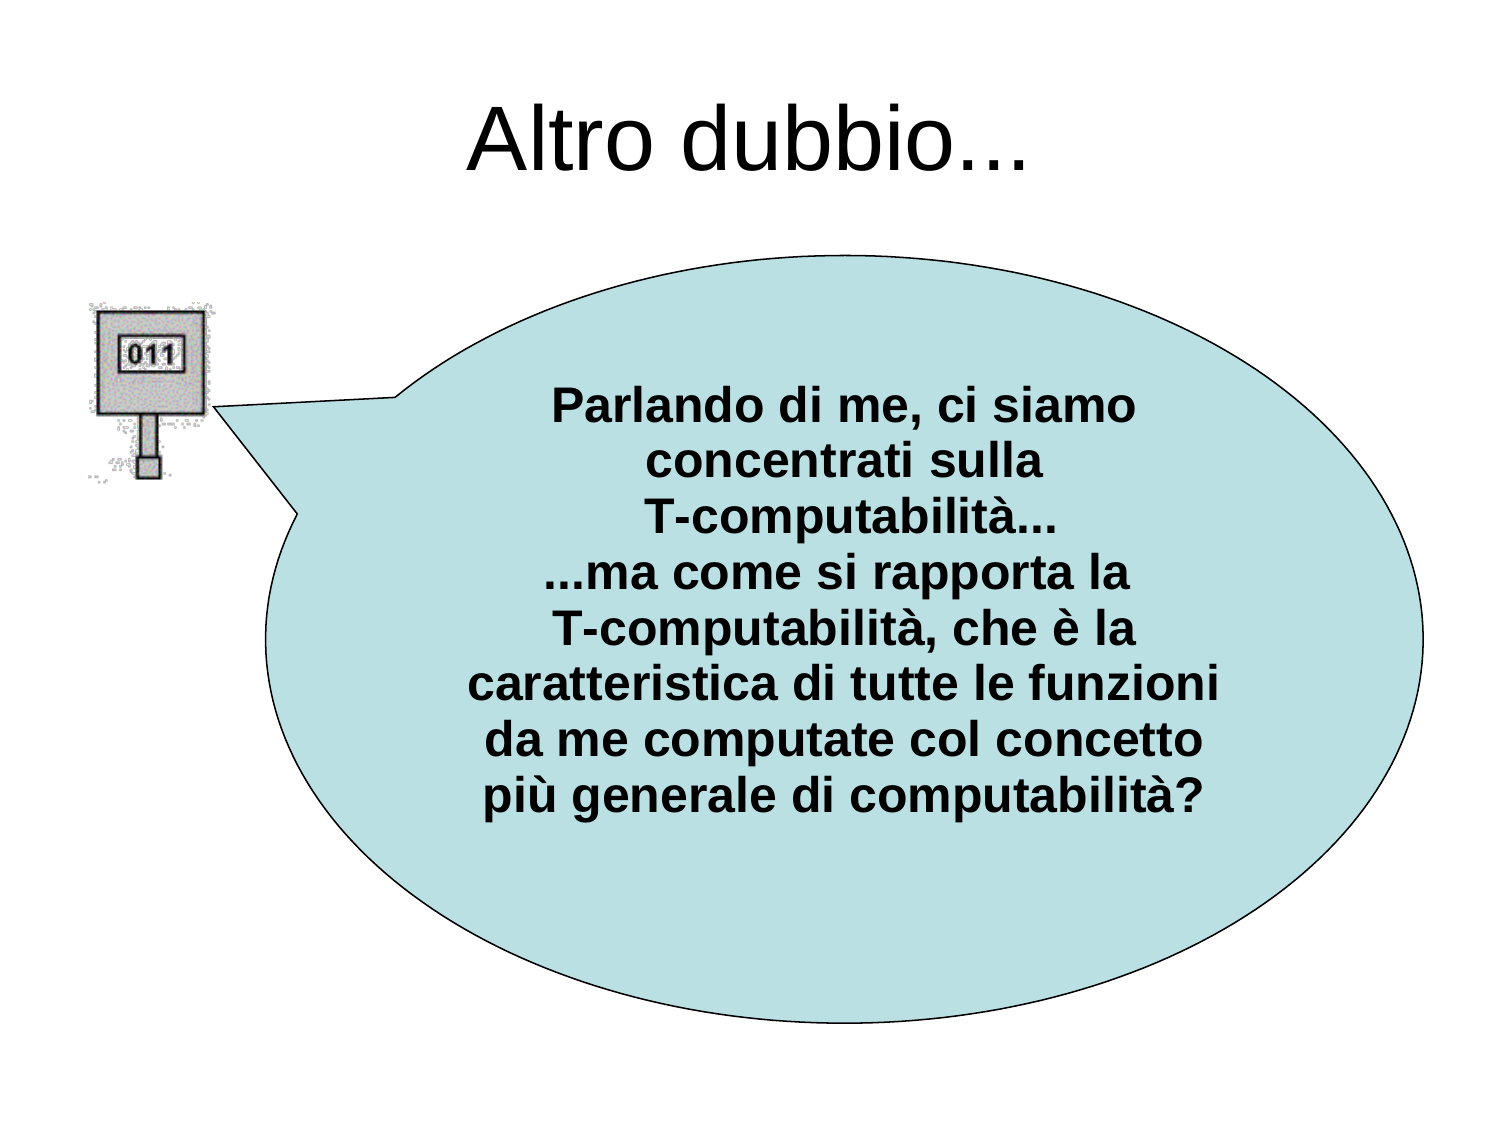

# Altro dubbio...
Parlando di me, ci siamo concentrati sulla
 T-computabilità...
...ma come si rapporta la
T-computabilità, che è la caratteristica di tutte le funzioni da me computate col concetto più generale di computabilità?